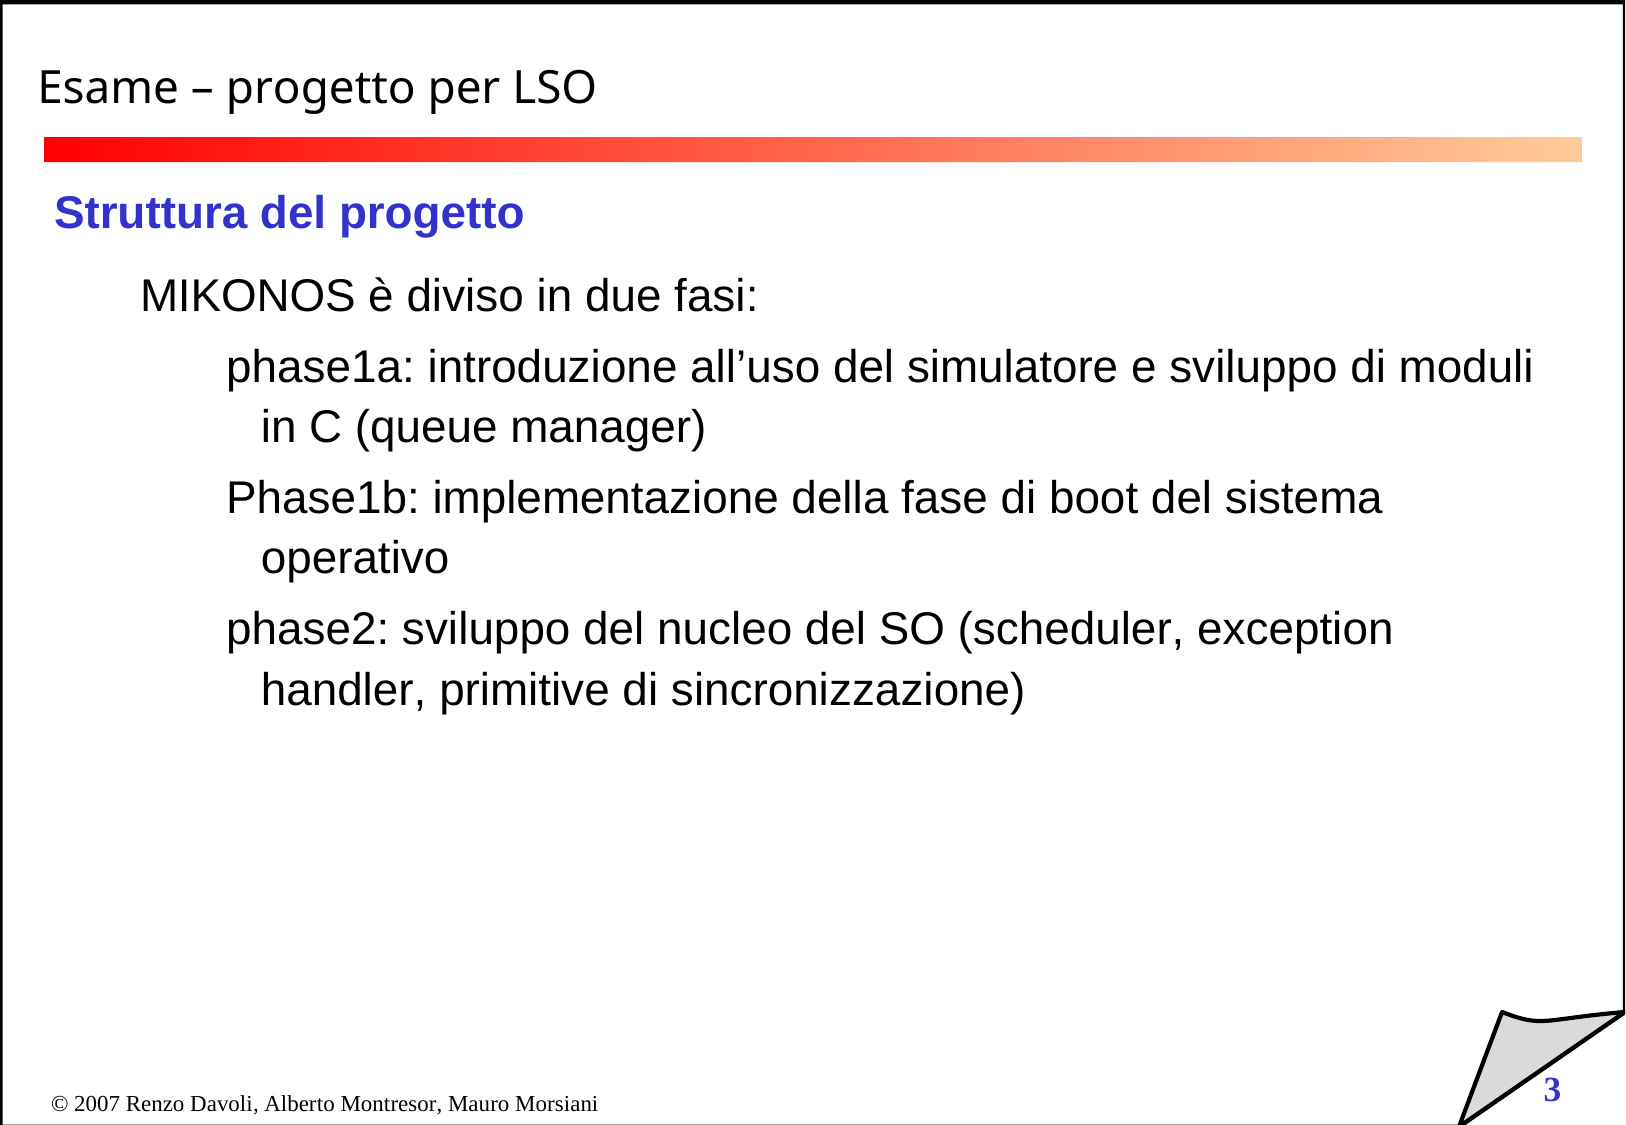

# Esame – progetto per LSO
Struttura del progetto
MIKONOS è diviso in due fasi:
phase1a: introduzione all’uso del simulatore e sviluppo di moduli in C (queue manager)
Phase1b: implementazione della fase di boot del sistema operativo
phase2: sviluppo del nucleo del SO (scheduler, exception handler, primitive di sincronizzazione)